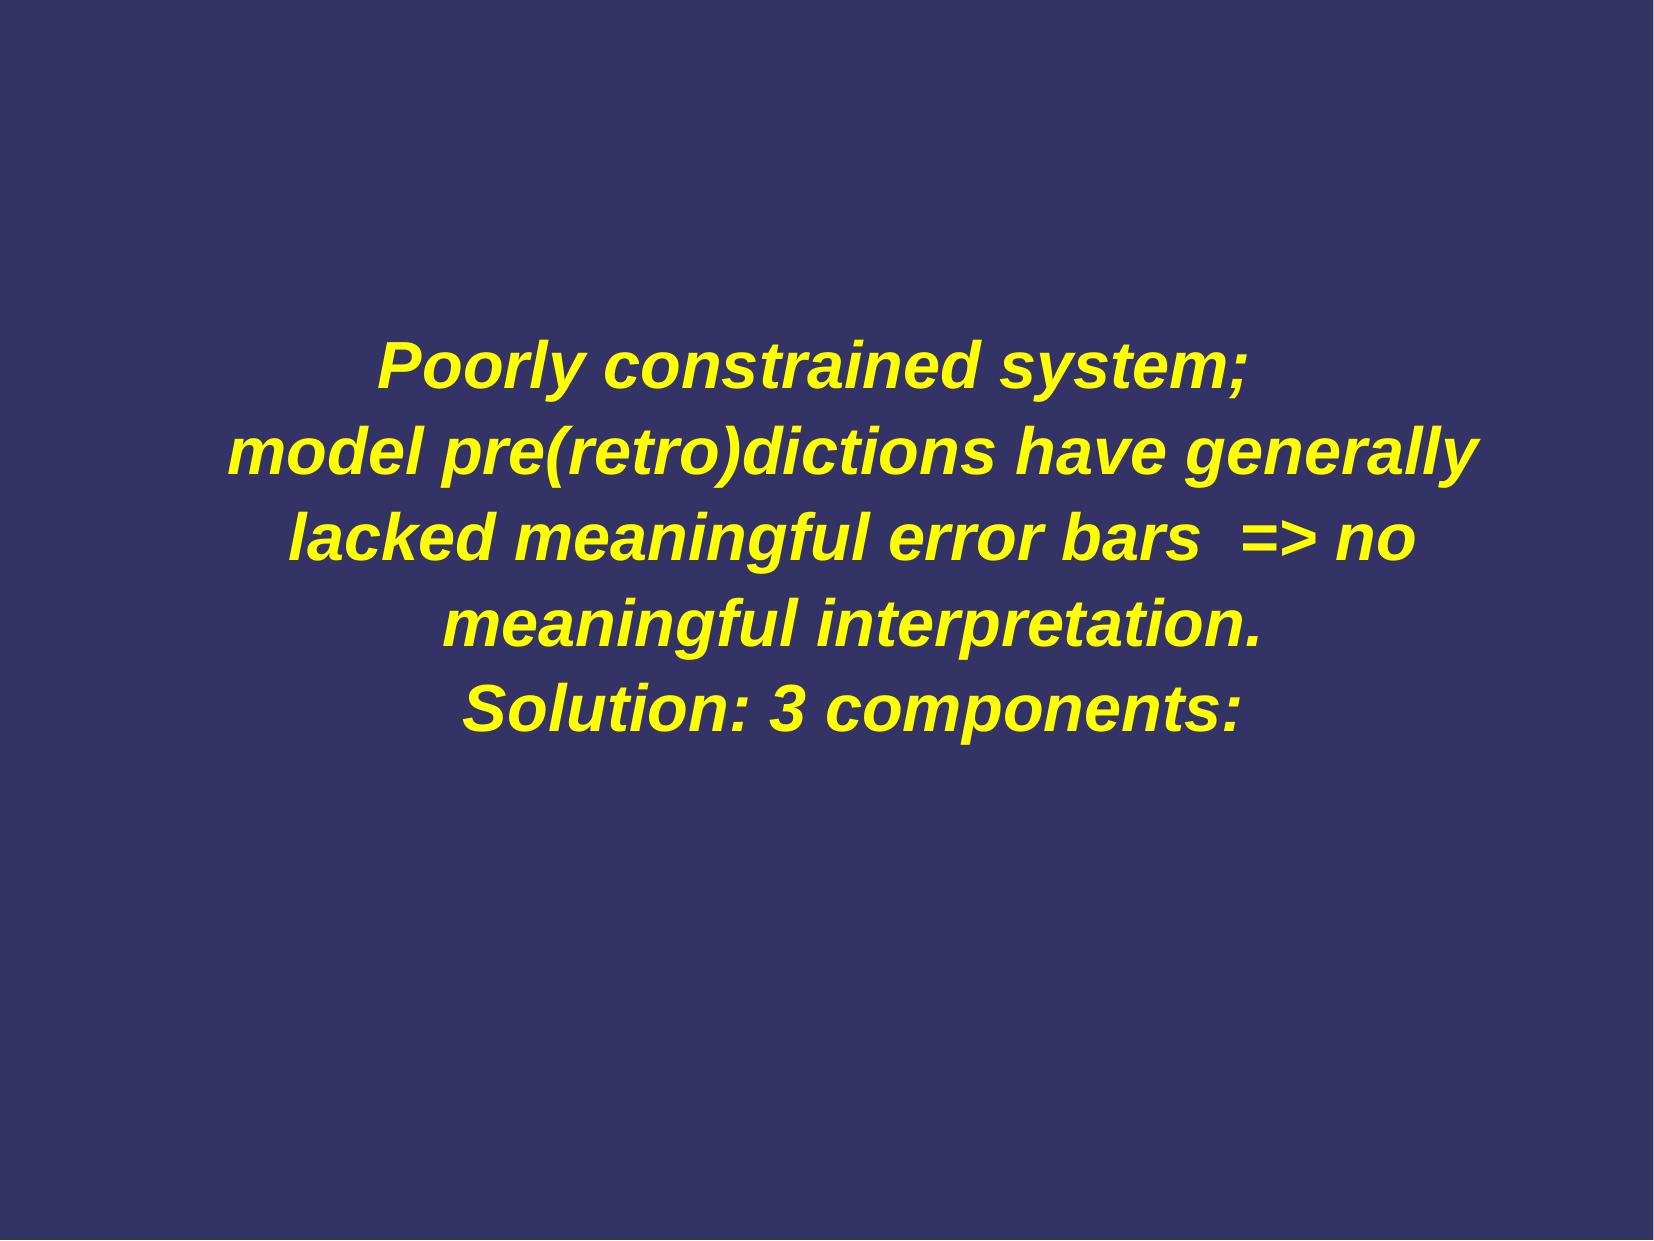

# Poorly constrained system; model pre(retro)dictions have generally lacked meaningful error bars => no meaningful interpretation. Solution: 3 components: